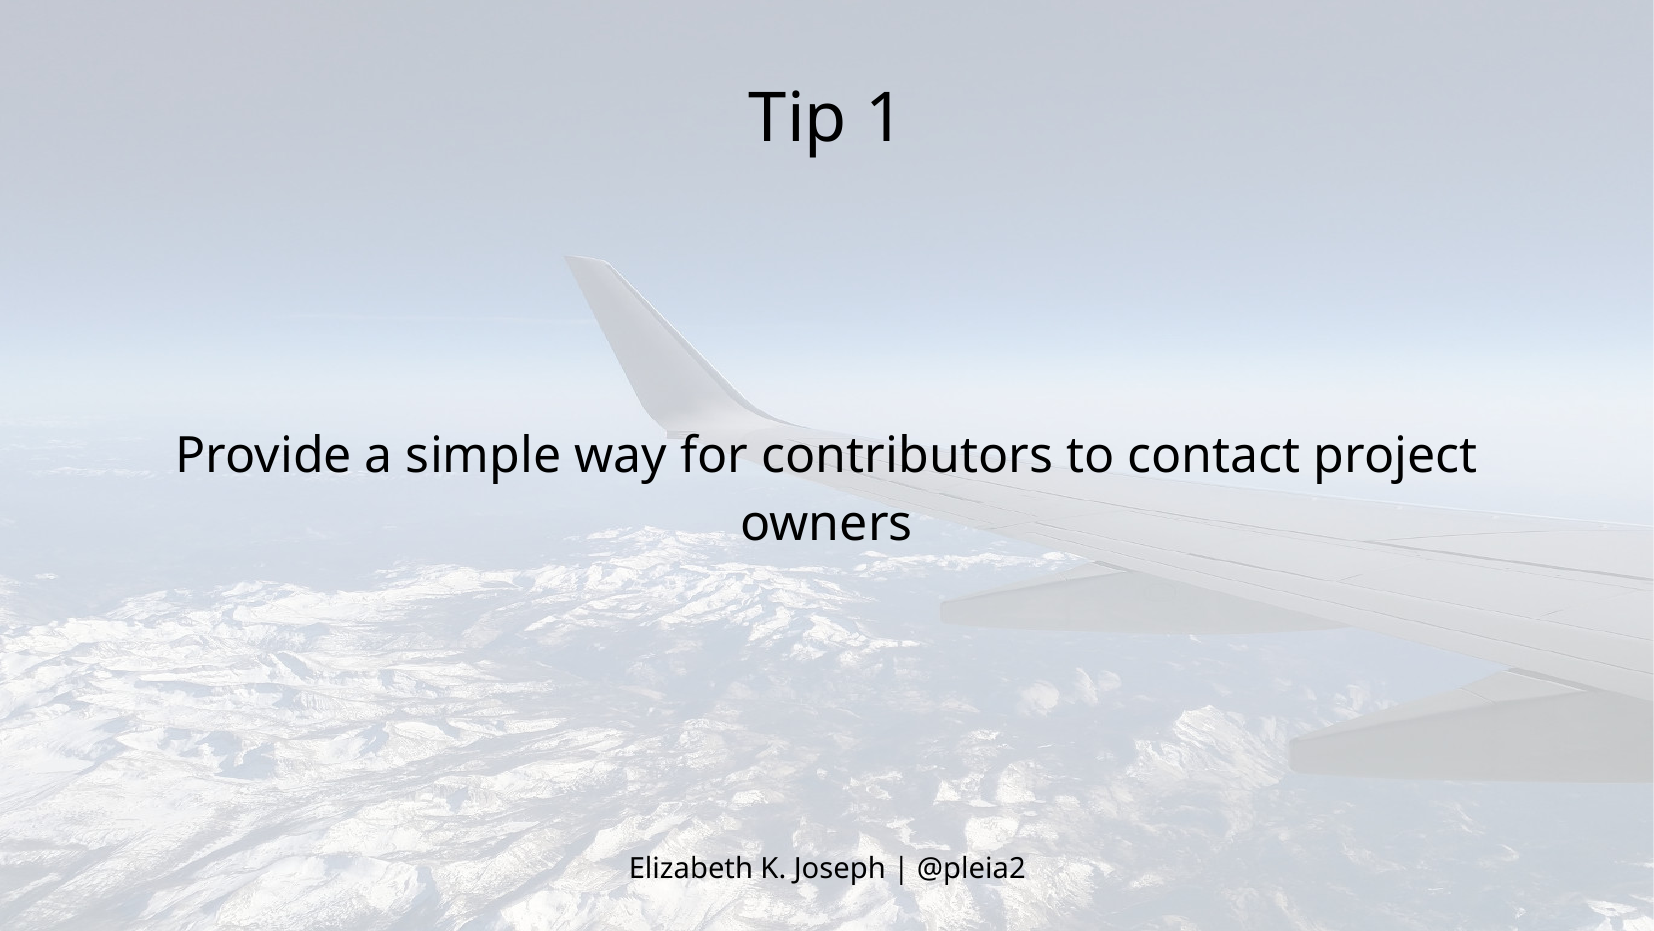

Tip 1
# Provide a simple way for contributors to contact project owners
Elizabeth K. Joseph | @pleia2